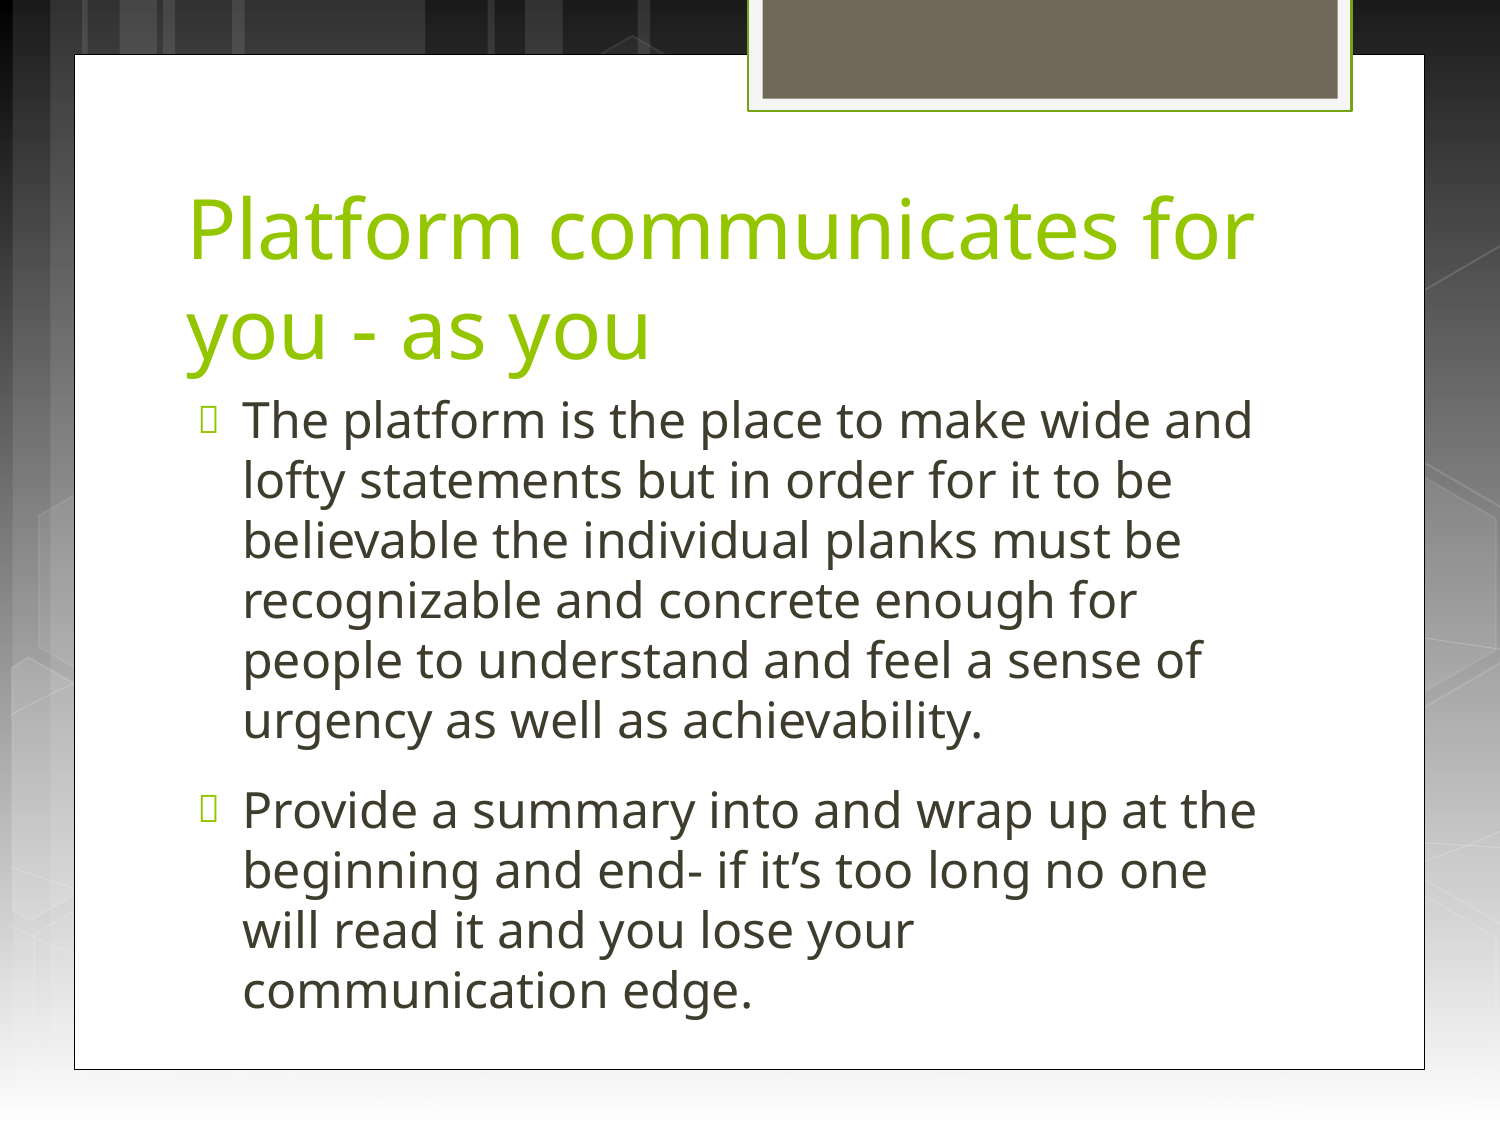

# Platform communicates for you - as you
The platform is the place to make wide and lofty statements but in order for it to be believable the individual planks must be recognizable and concrete enough for people to understand and feel a sense of urgency as well as achievability.
Provide a summary into and wrap up at the beginning and end- if it’s too long no one will read it and you lose your communication edge.